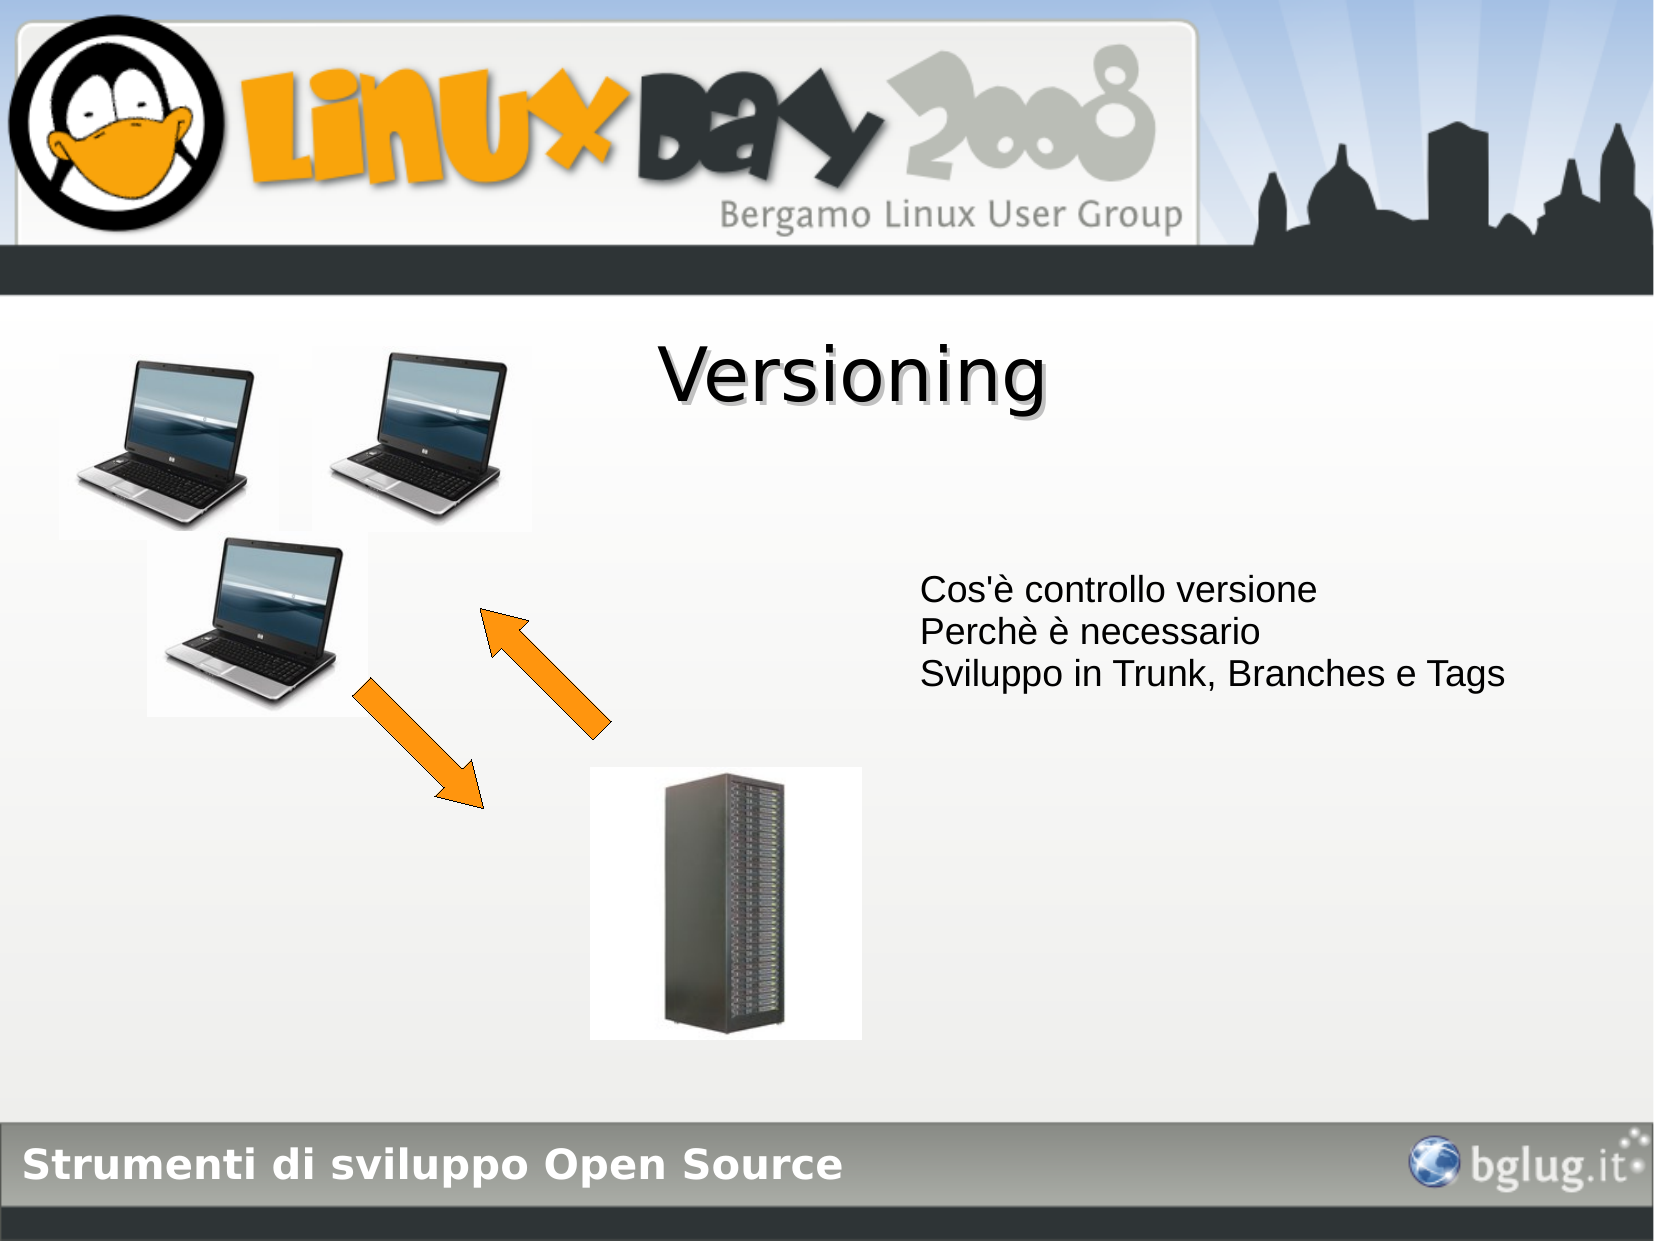

Versioning
 Cos'è controllo versione
 Perchè è necessario
 Sviluppo in Trunk, Branches e Tags
Strumenti di sviluppo Open Source